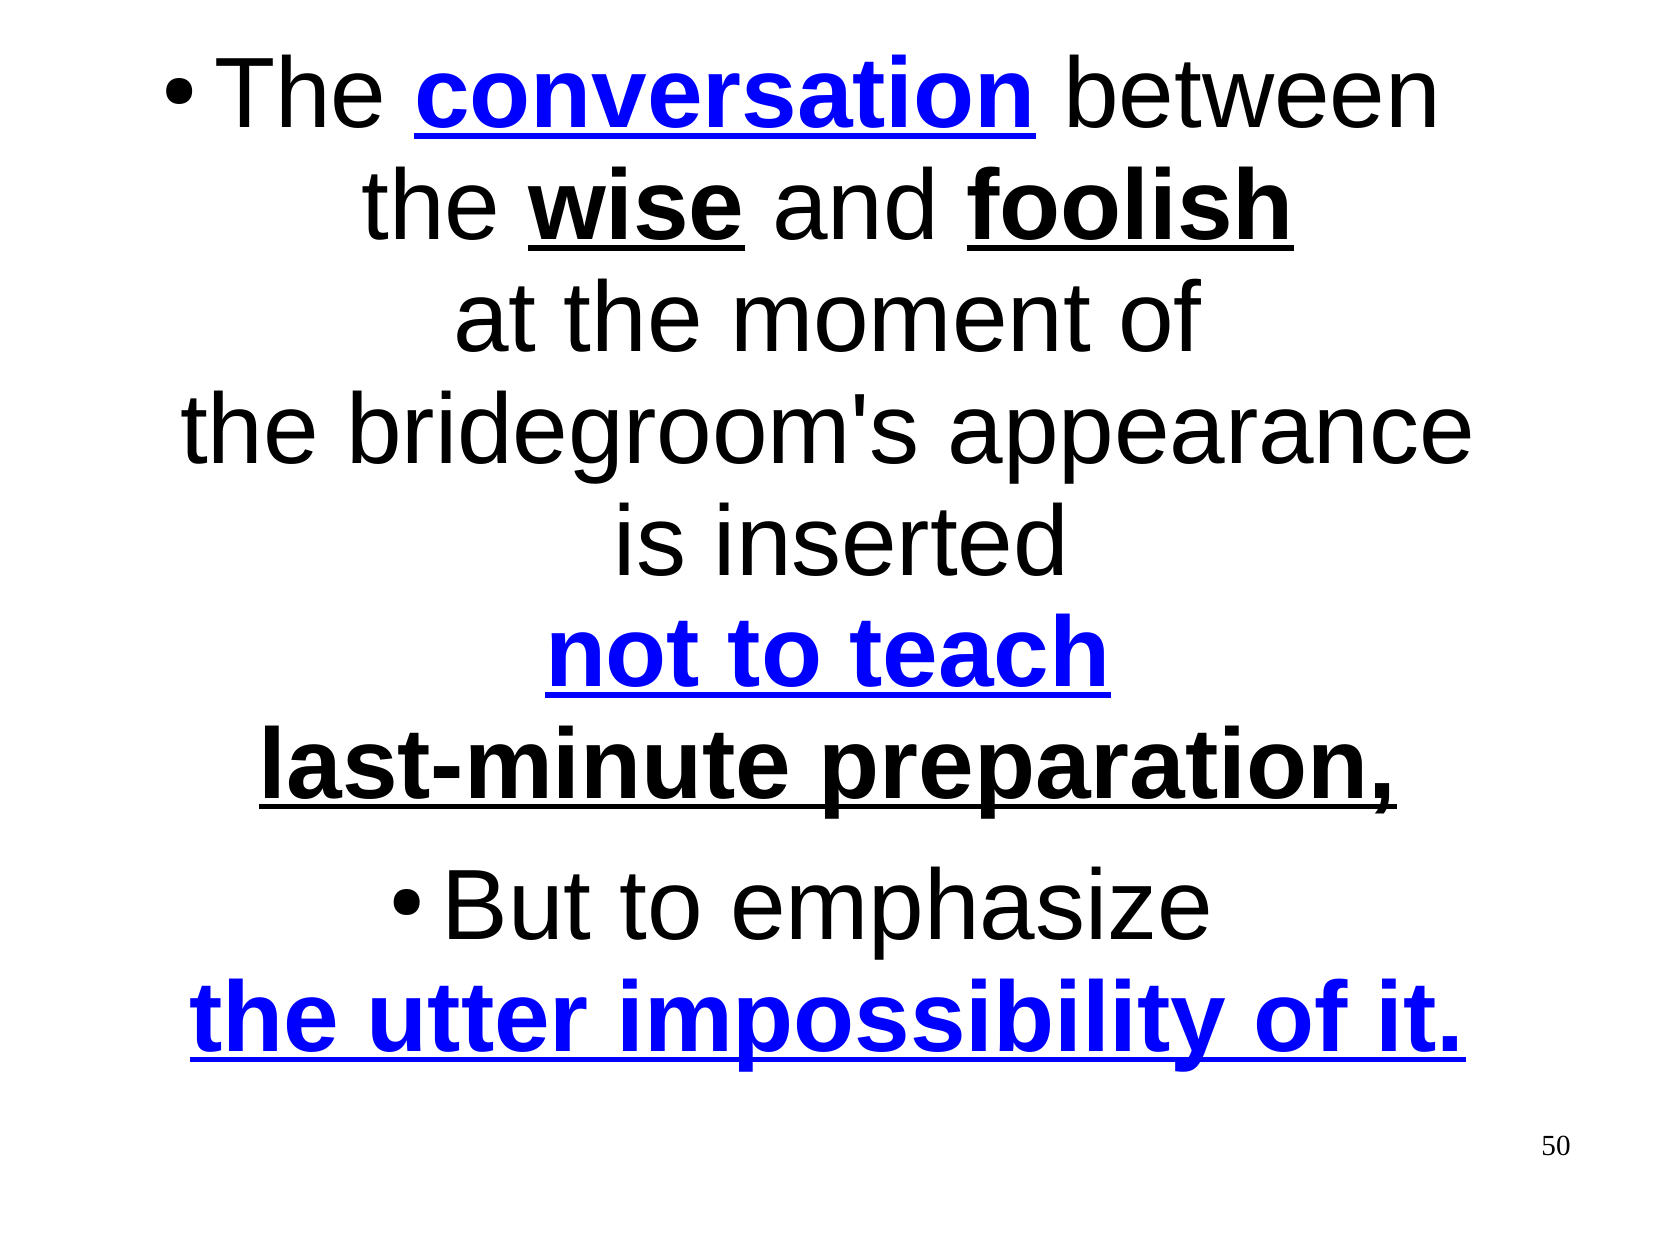

# The conversation between the wise and foolish at the moment of the bridegroom's appearance is inserted not to teach last-minute preparation,
But to emphasize
the utter impossibility of it.
50